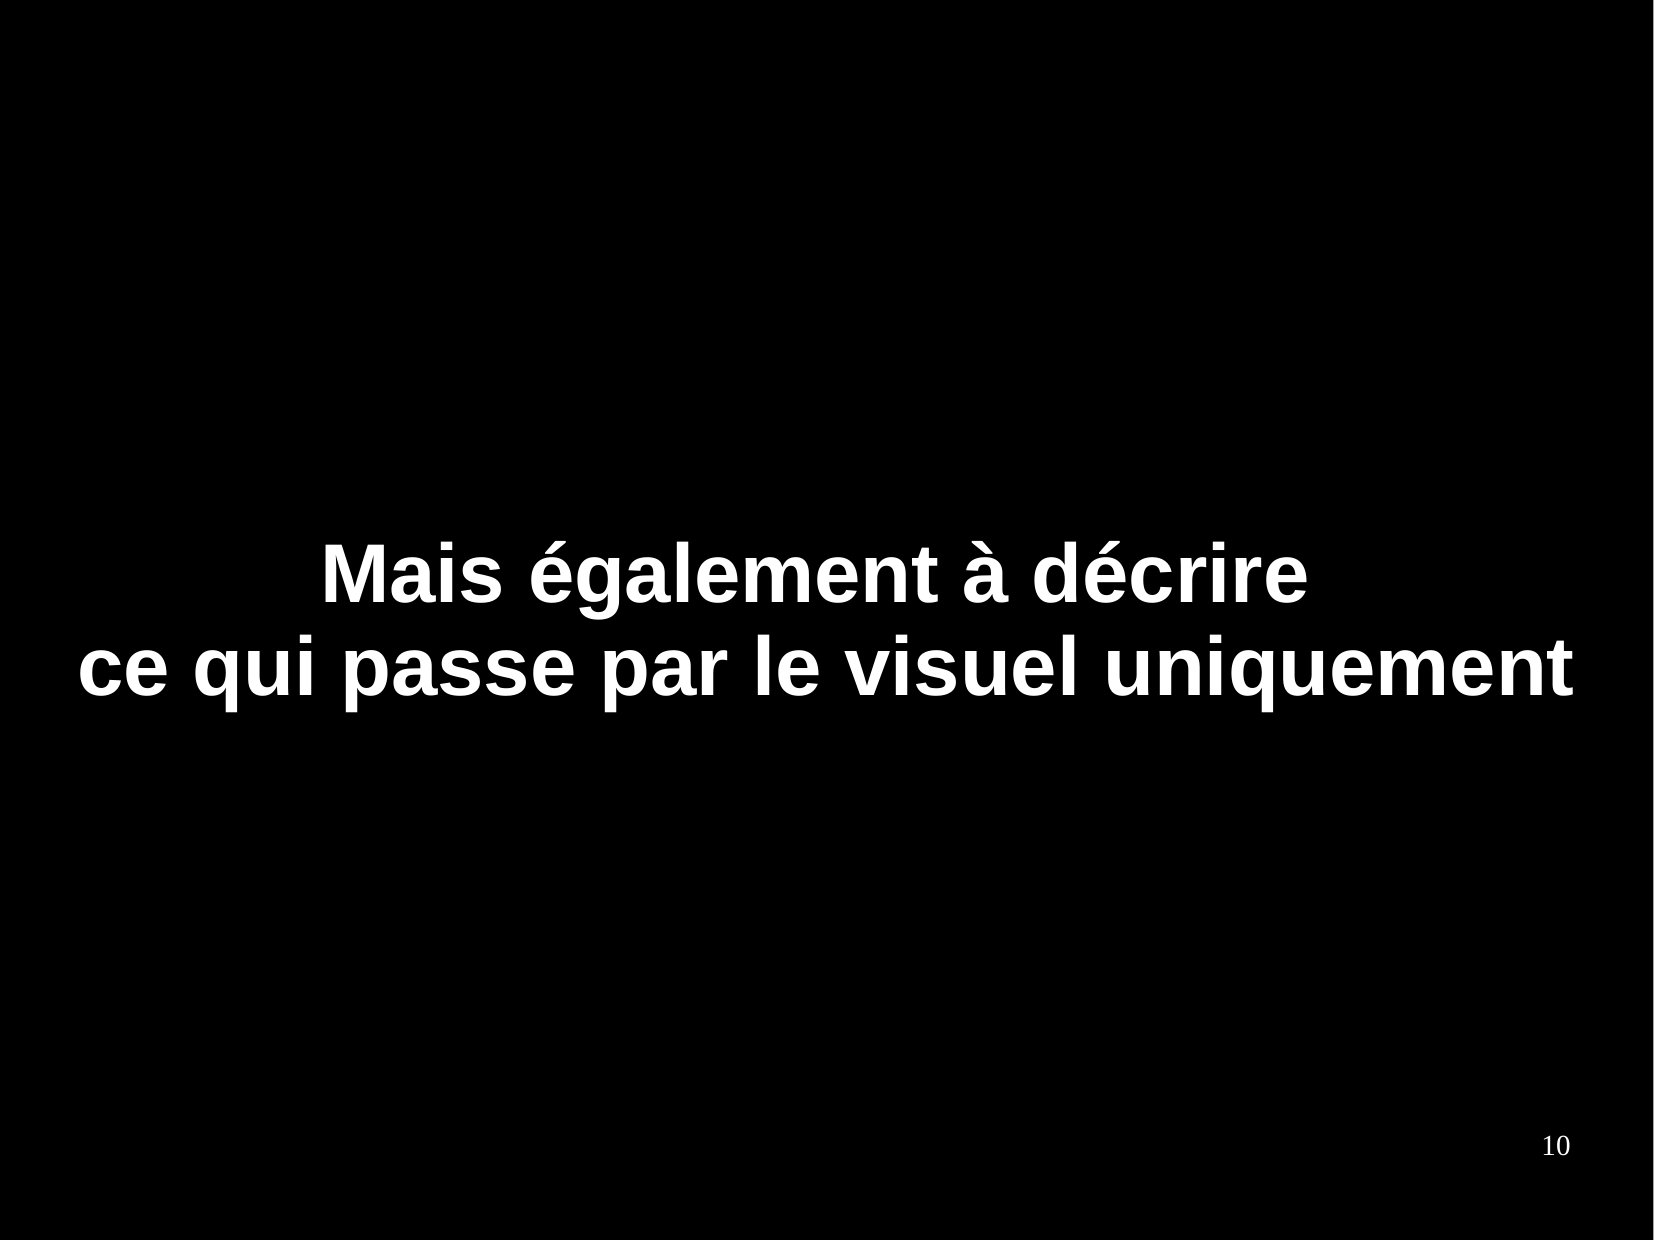

Mais également à décrire
ce qui passe par le visuel uniquement
10